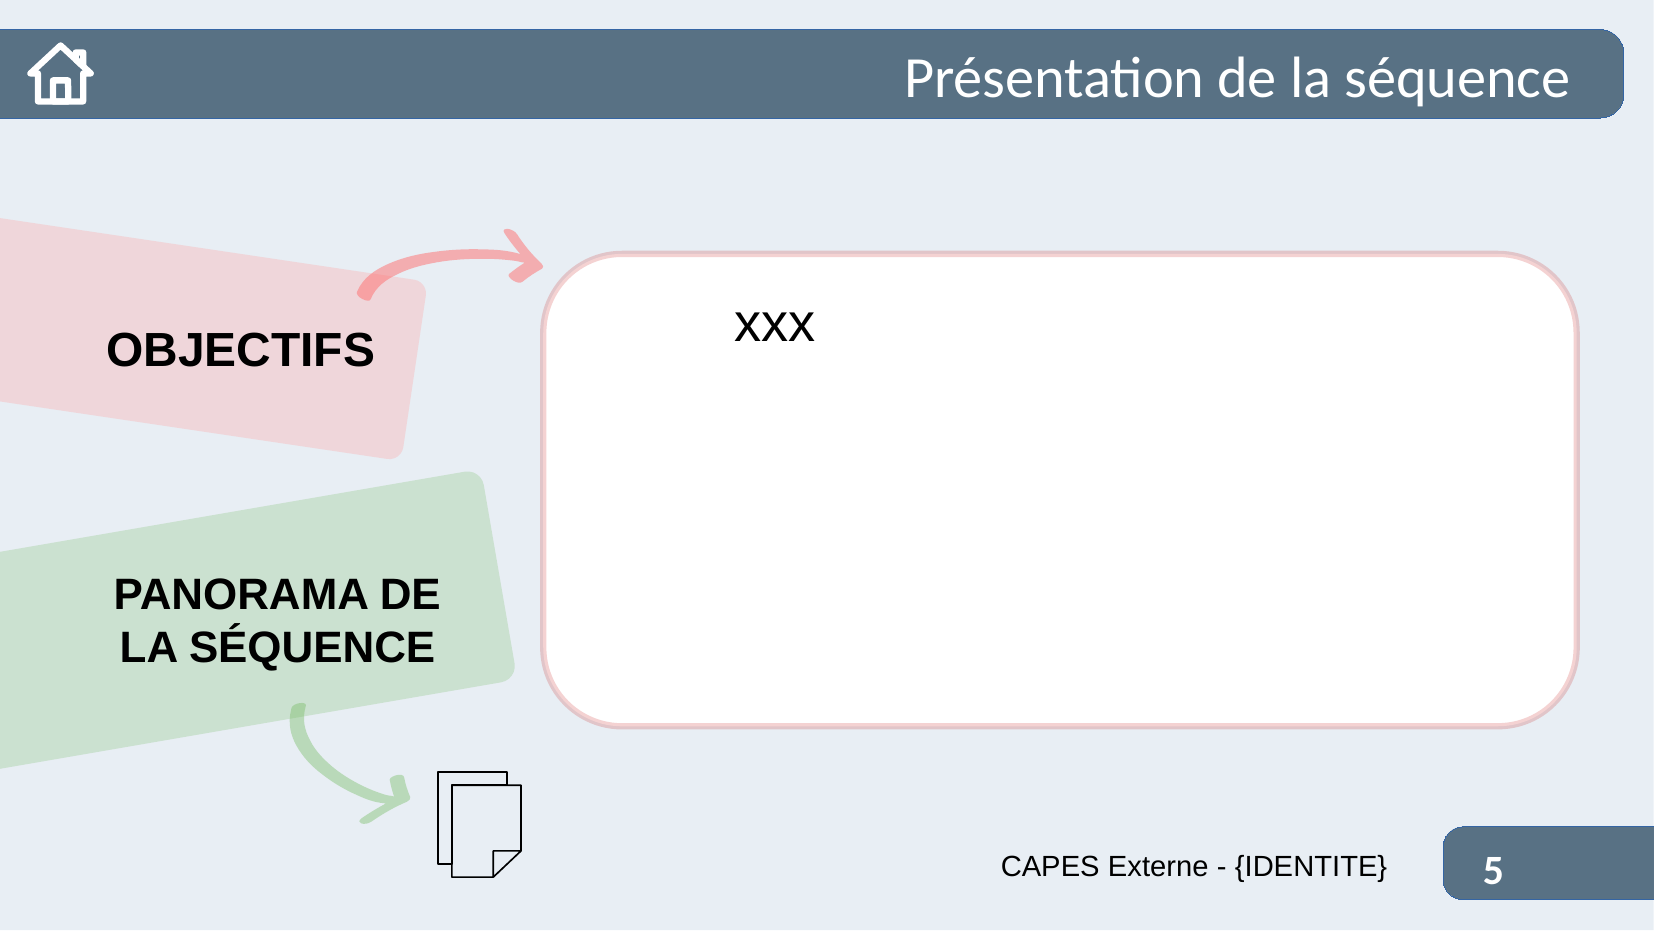

# Présentation de la séquence
	xxx
OBJECTIFS
PANORAMA DE LA SÉQUENCE
5
CAPES Externe - {IDENTITE}